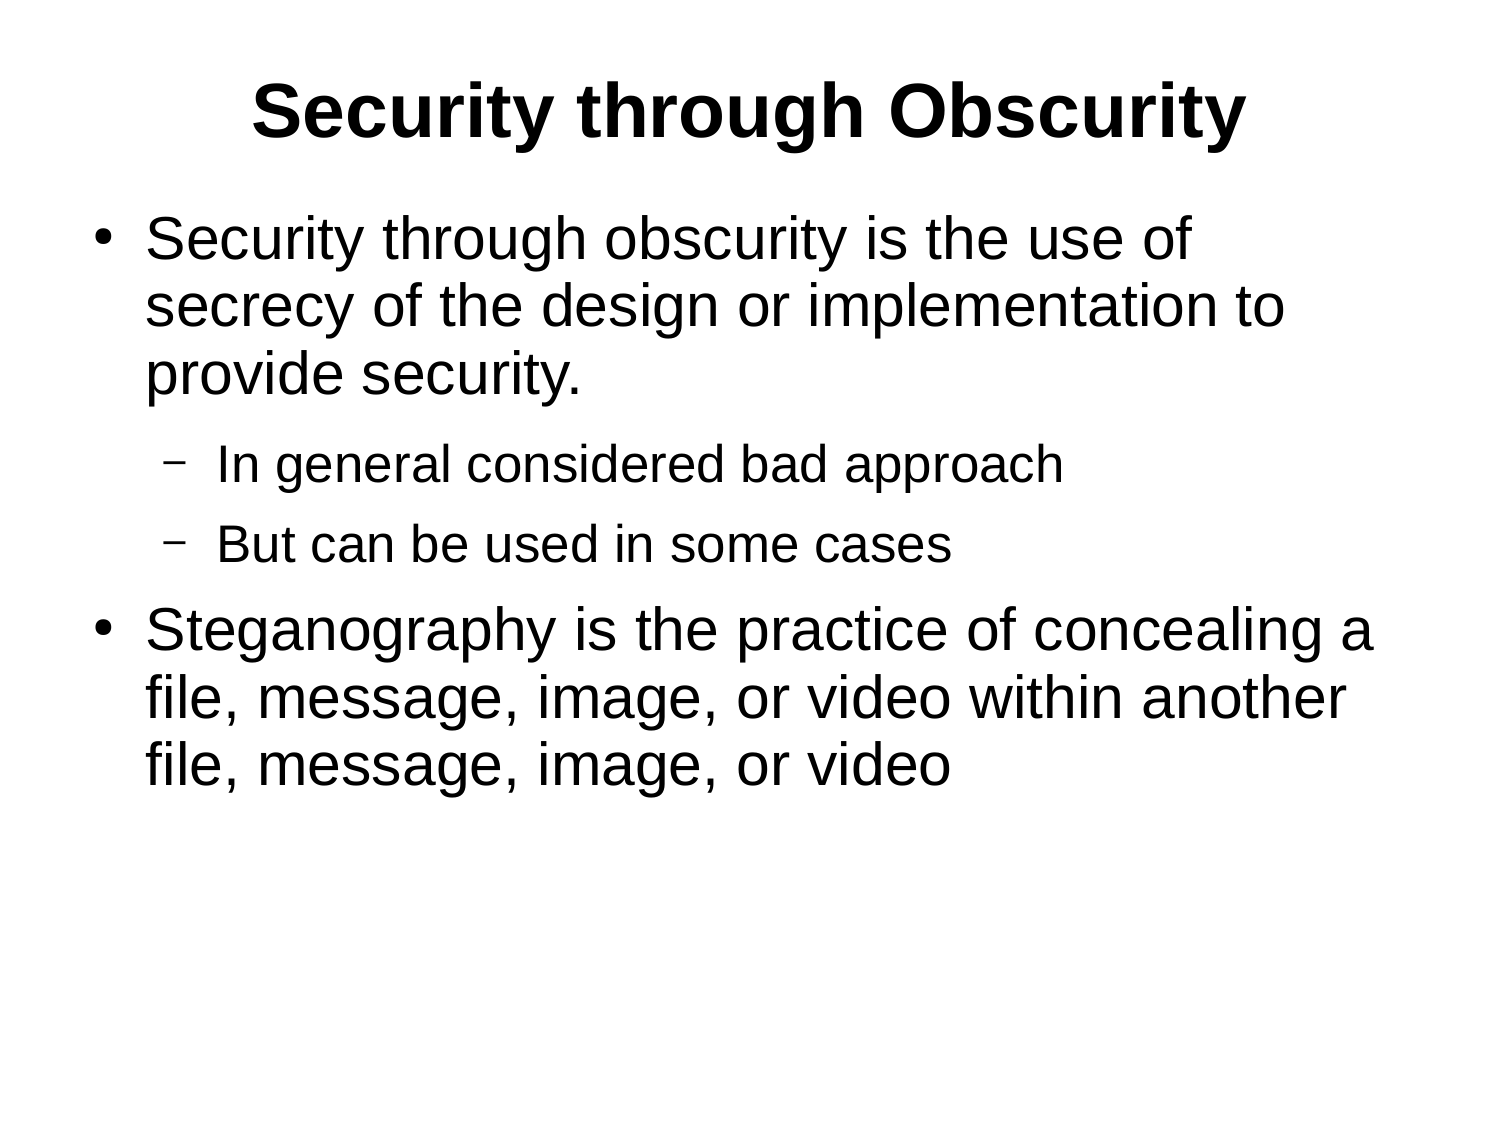

# Security through Obscurity
Security through obscurity is the use of secrecy of the design or implementation to provide security.
In general considered bad approach
But can be used in some cases
Steganography is the practice of concealing a file, message, image, or video within another file, message, image, or video